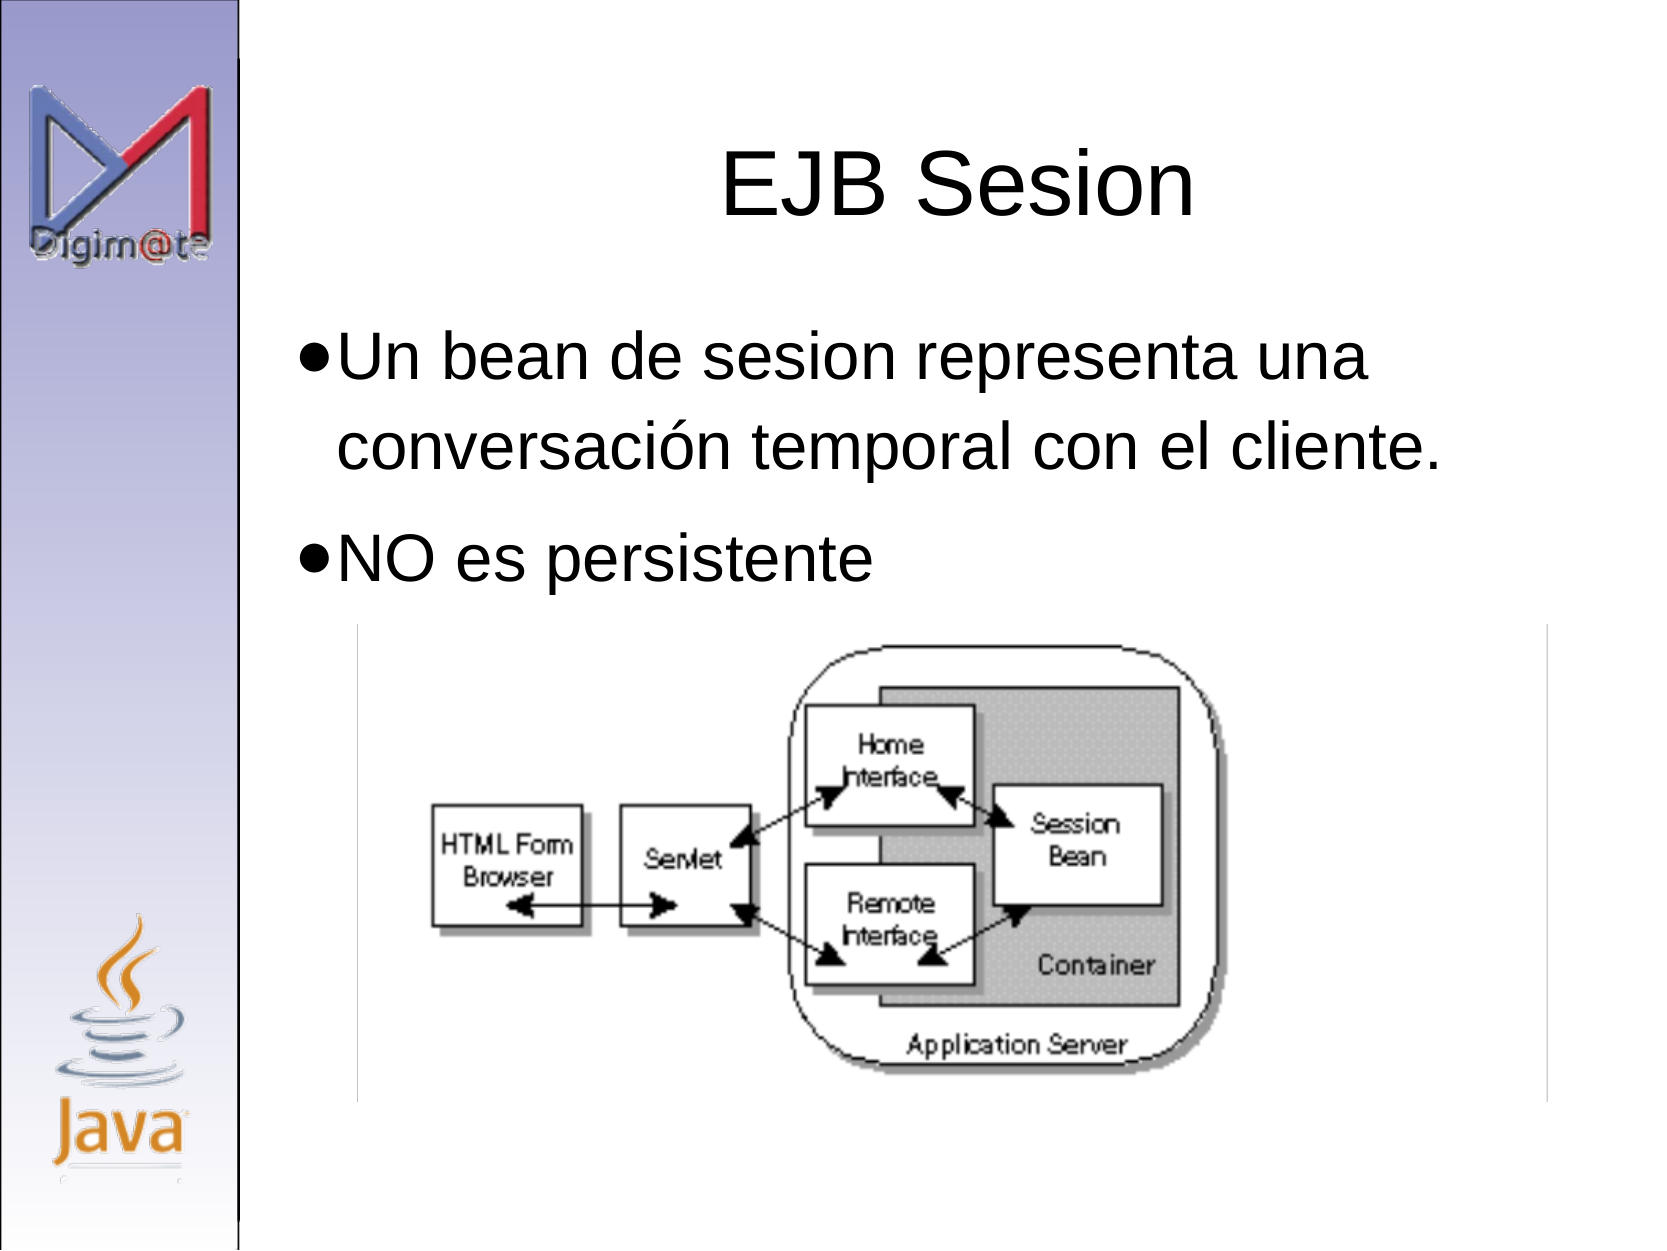

# EJB Sesion
Un bean de sesion representa una conversación temporal con el cliente.
NO es persistente